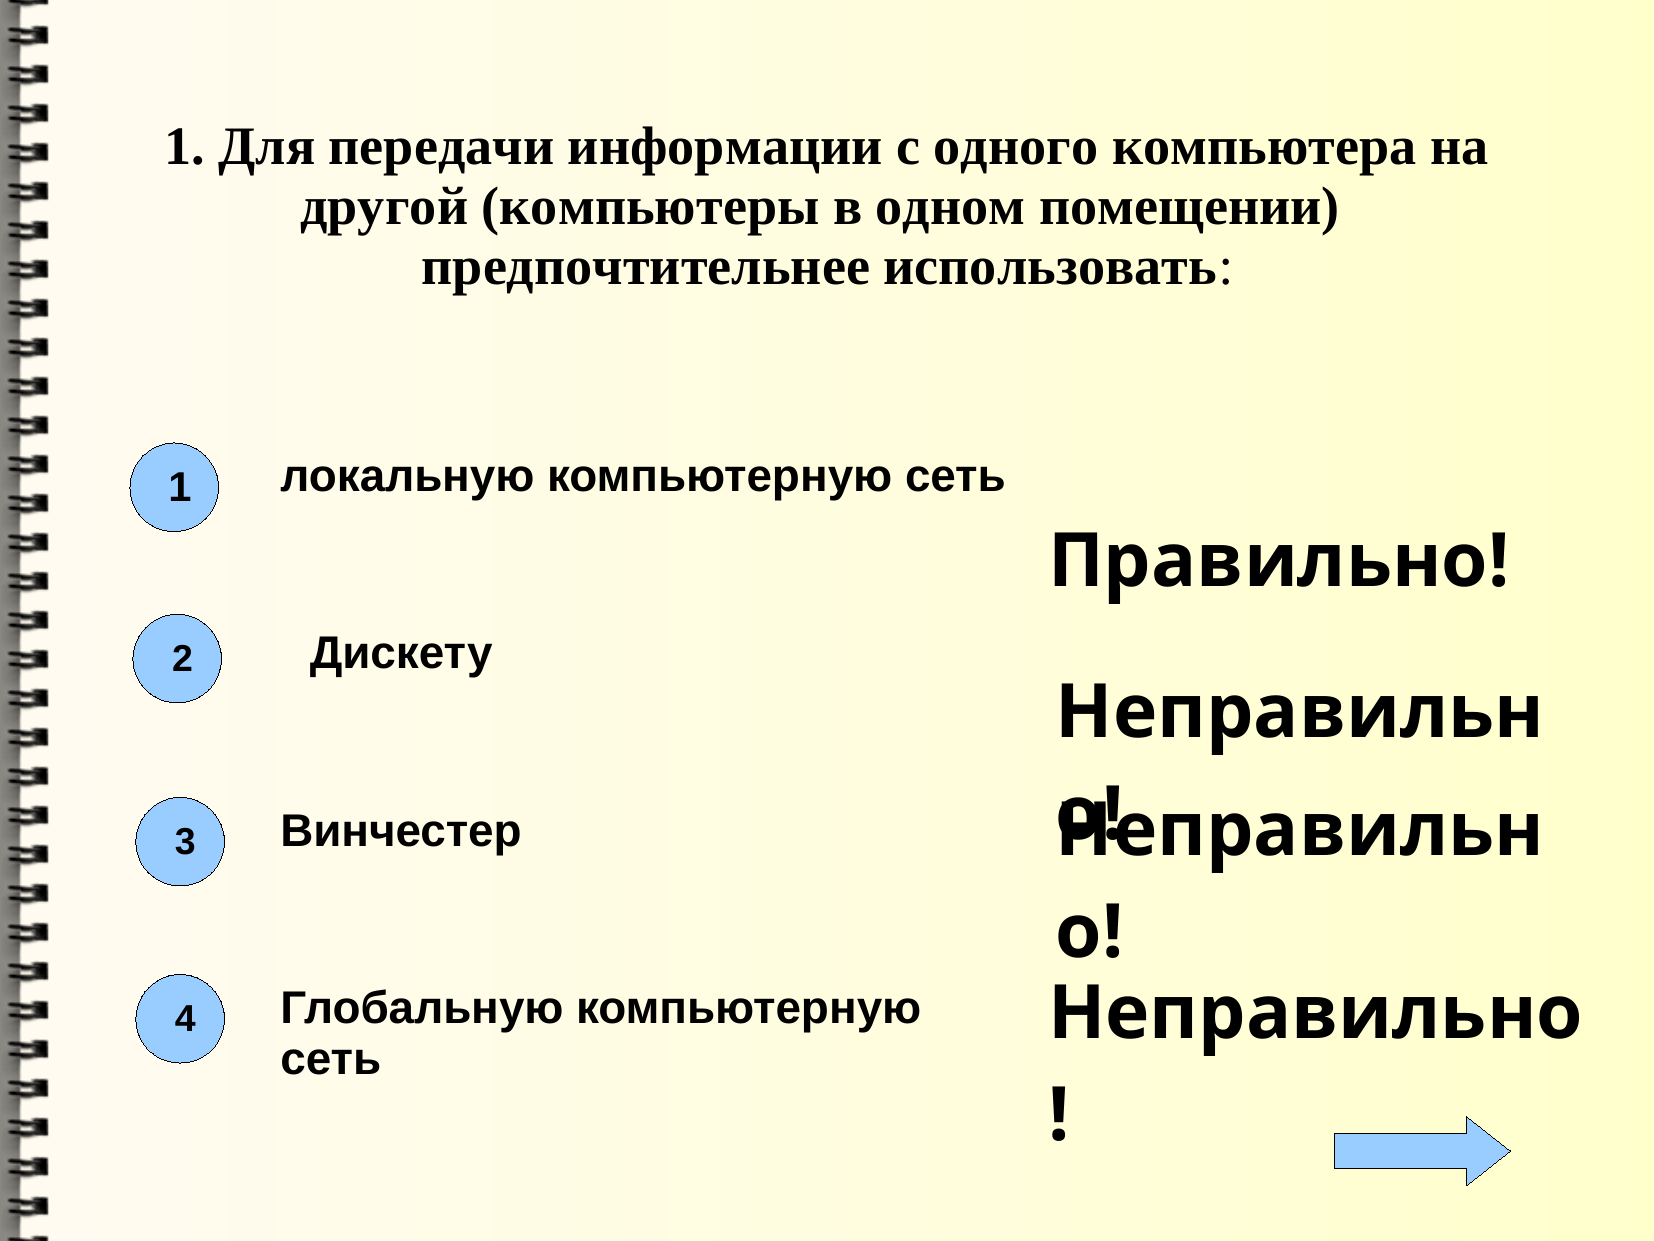

# 1. Для передачи информации с одного компьютера на другой (компьютеры в одном помещении) предпочтительнее использовать:
 1
локальную компьютерную сеть
Правильно!
 2
Дискету
Неправильно!
Неправильно!
 3
Винчестер
Неправильно!
 4
Глобальную компьютерную сеть